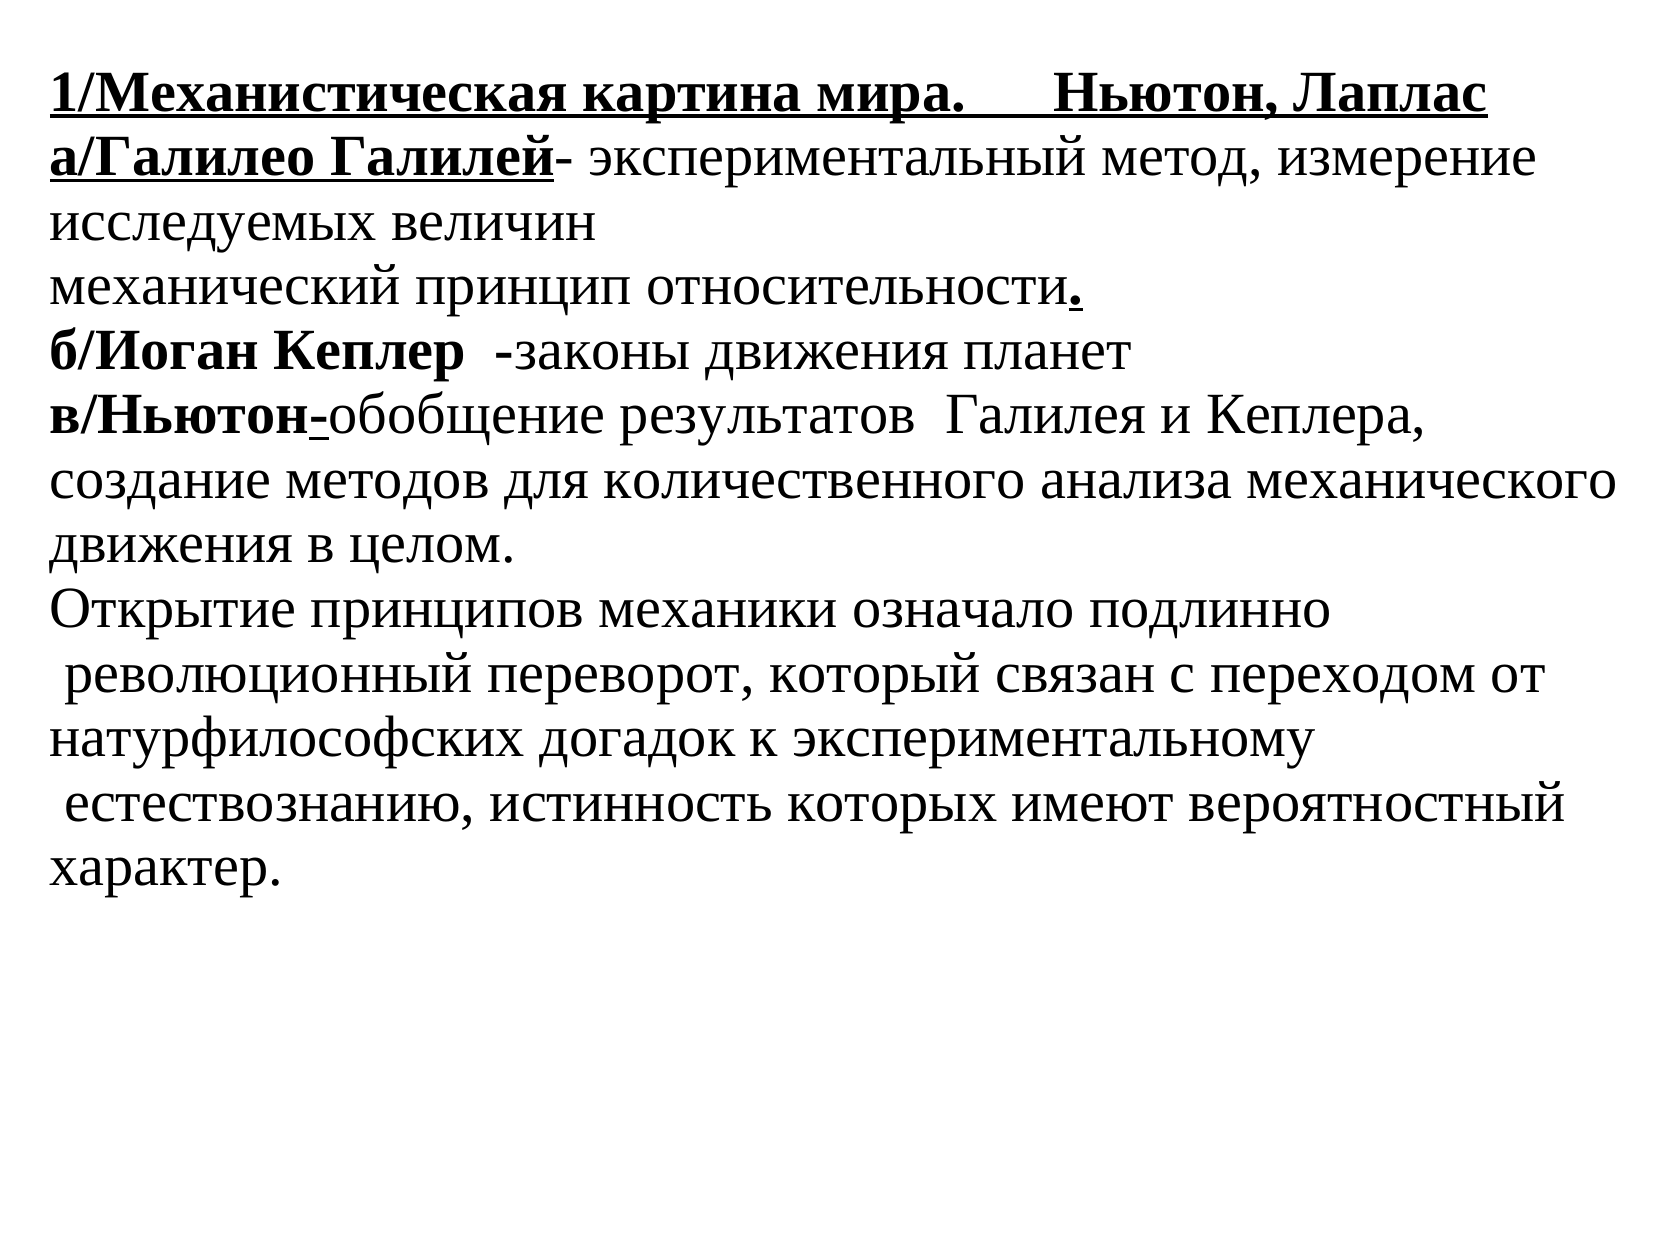

# 1/Механистическая картина мира. Ньютон, Лаплас
а/Галилео Галилей- экспериментальный метод, измерение исследуемых величин
механический принцип относительности.
б/Иоган Кеплер -законы движения планет
в/Ньютон-обобщение результатов Галилея и Кеплера,
создание методов для количественного анализа механического движения в целом.
Открытие принципов механики означало подлинно
 революционный переворот, который связан с переходом от натурфилософских догадок к экспериментальному
 естествознанию, истинность которых имеют вероятностный характер.